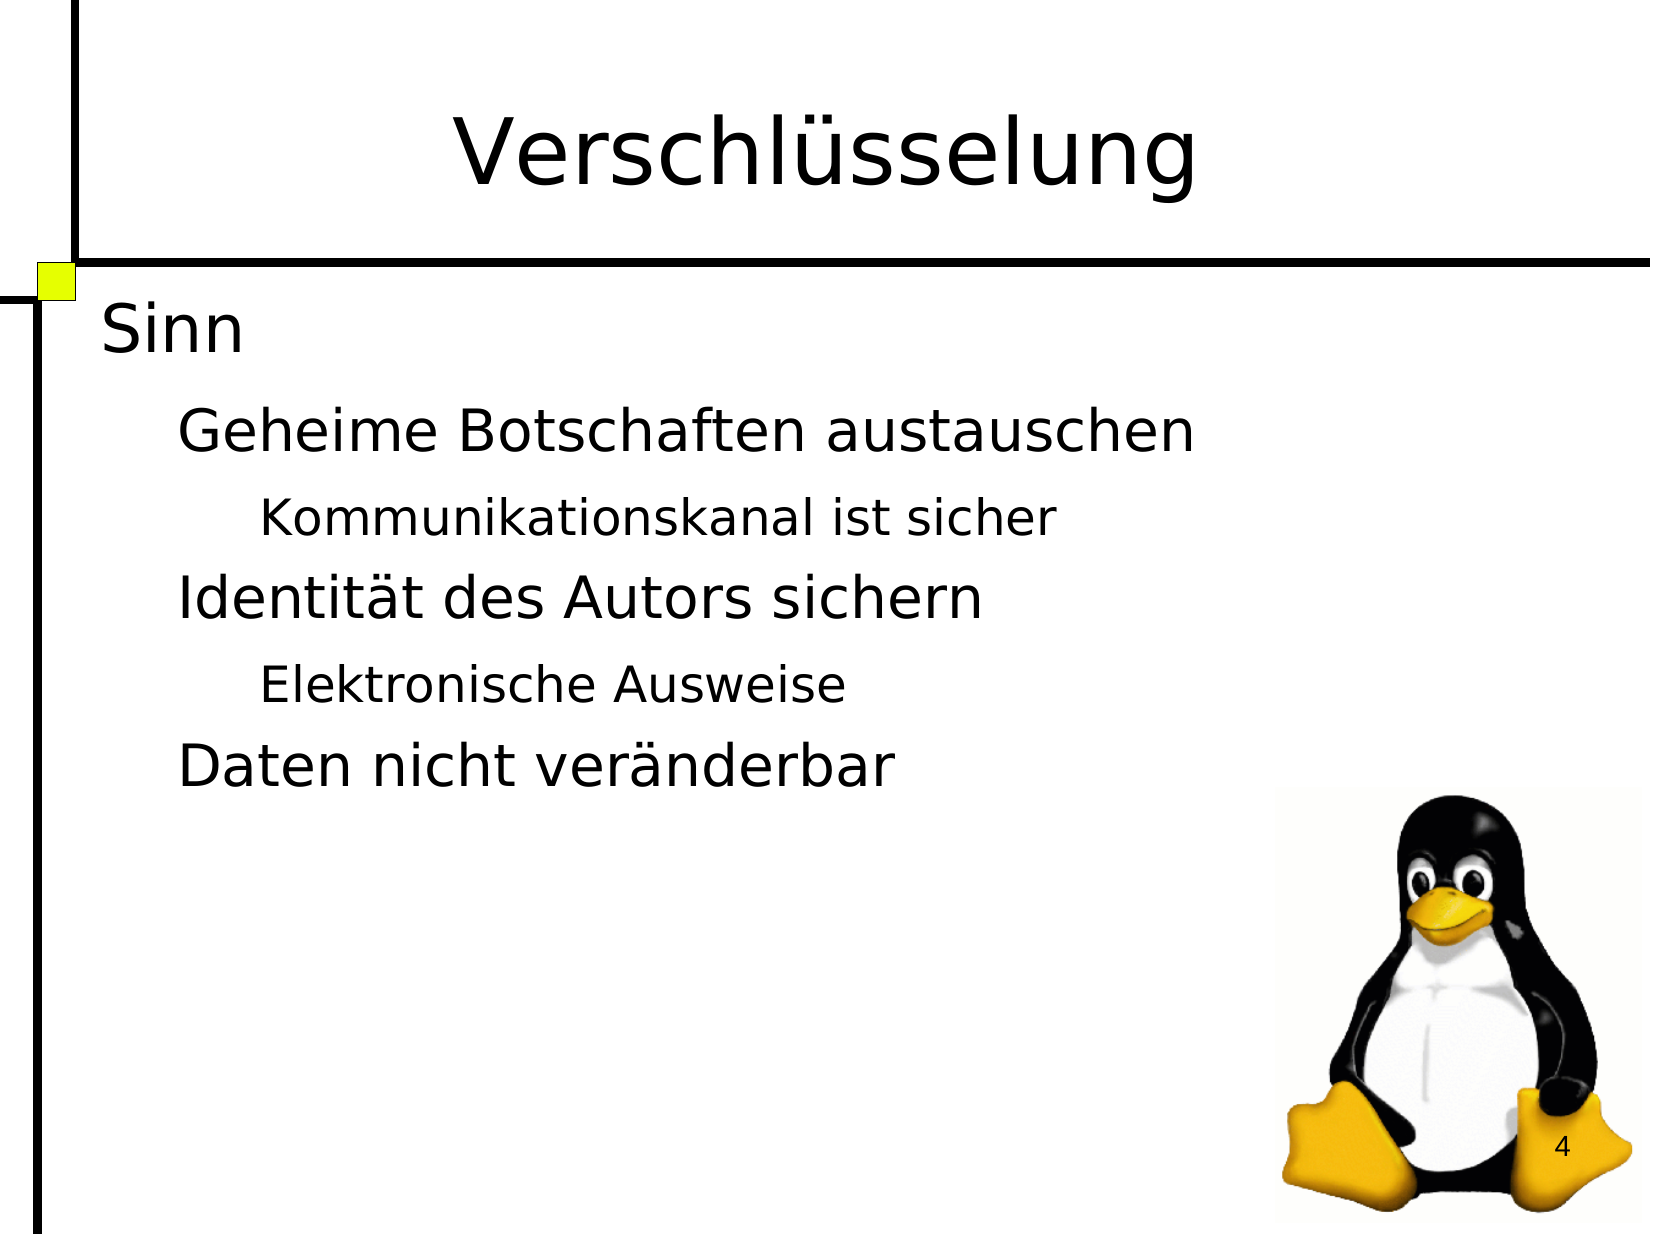

# Verschlüsselung
Sinn
Geheime Botschaften austauschen
Kommunikationskanal ist sicher
Identität des Autors sichern
Elektronische Ausweise
Daten nicht veränderbar
4